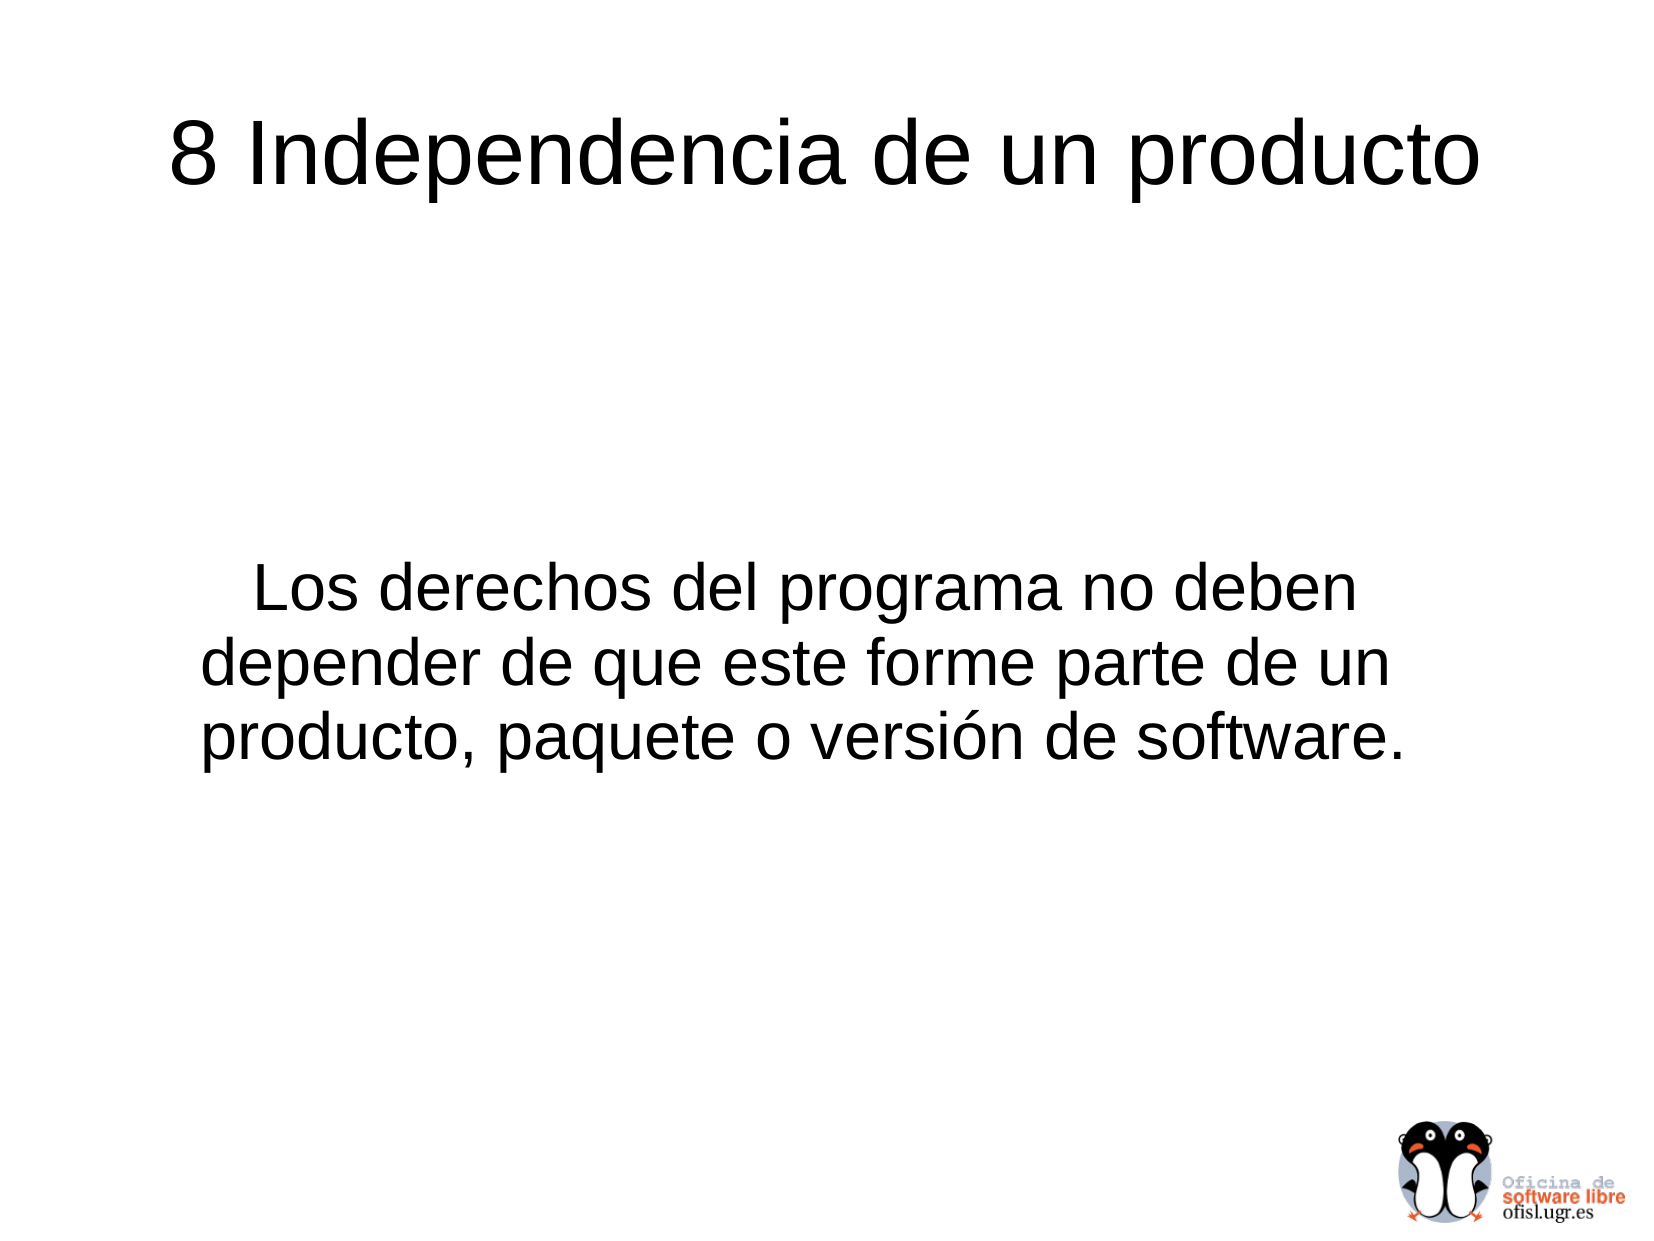

# 8 Independencia de un producto
Los derechos del programa no deben depender de que este forme parte de un producto, paquete o versión de software.